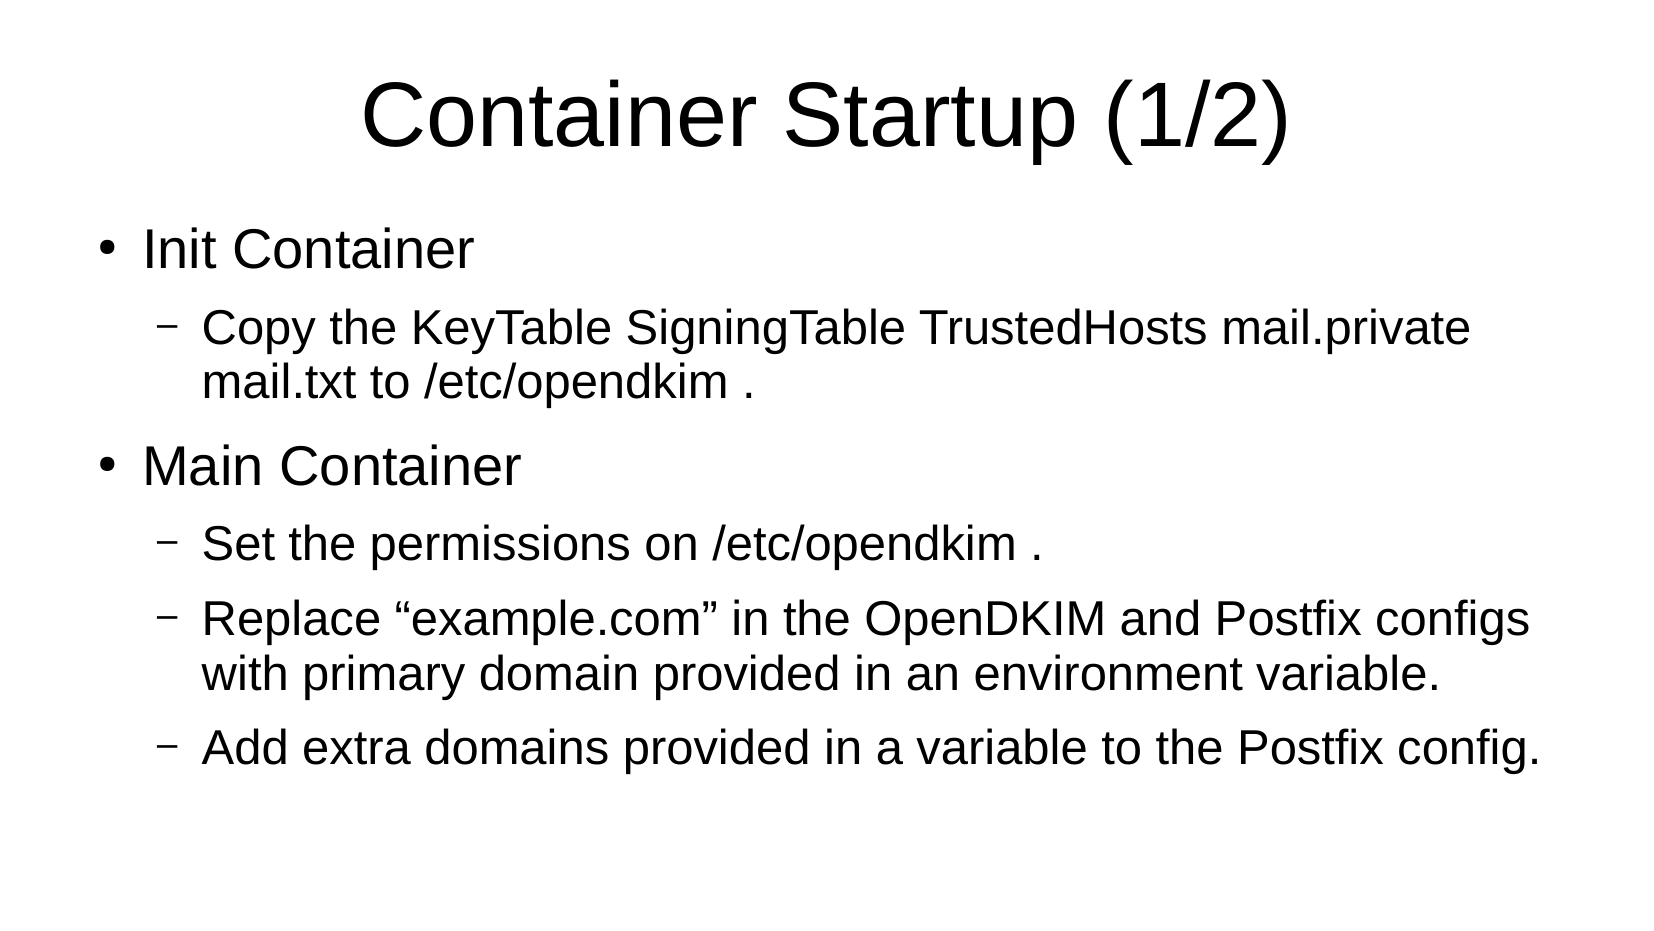

# Container Startup (1/2)
Init Container
Copy the KeyTable SigningTable TrustedHosts mail.private mail.txt to /etc/opendkim .
Main Container
Set the permissions on /etc/opendkim .
Replace “example.com” in the OpenDKIM and Postfix configs with primary domain provided in an environment variable.
Add extra domains provided in a variable to the Postfix config.